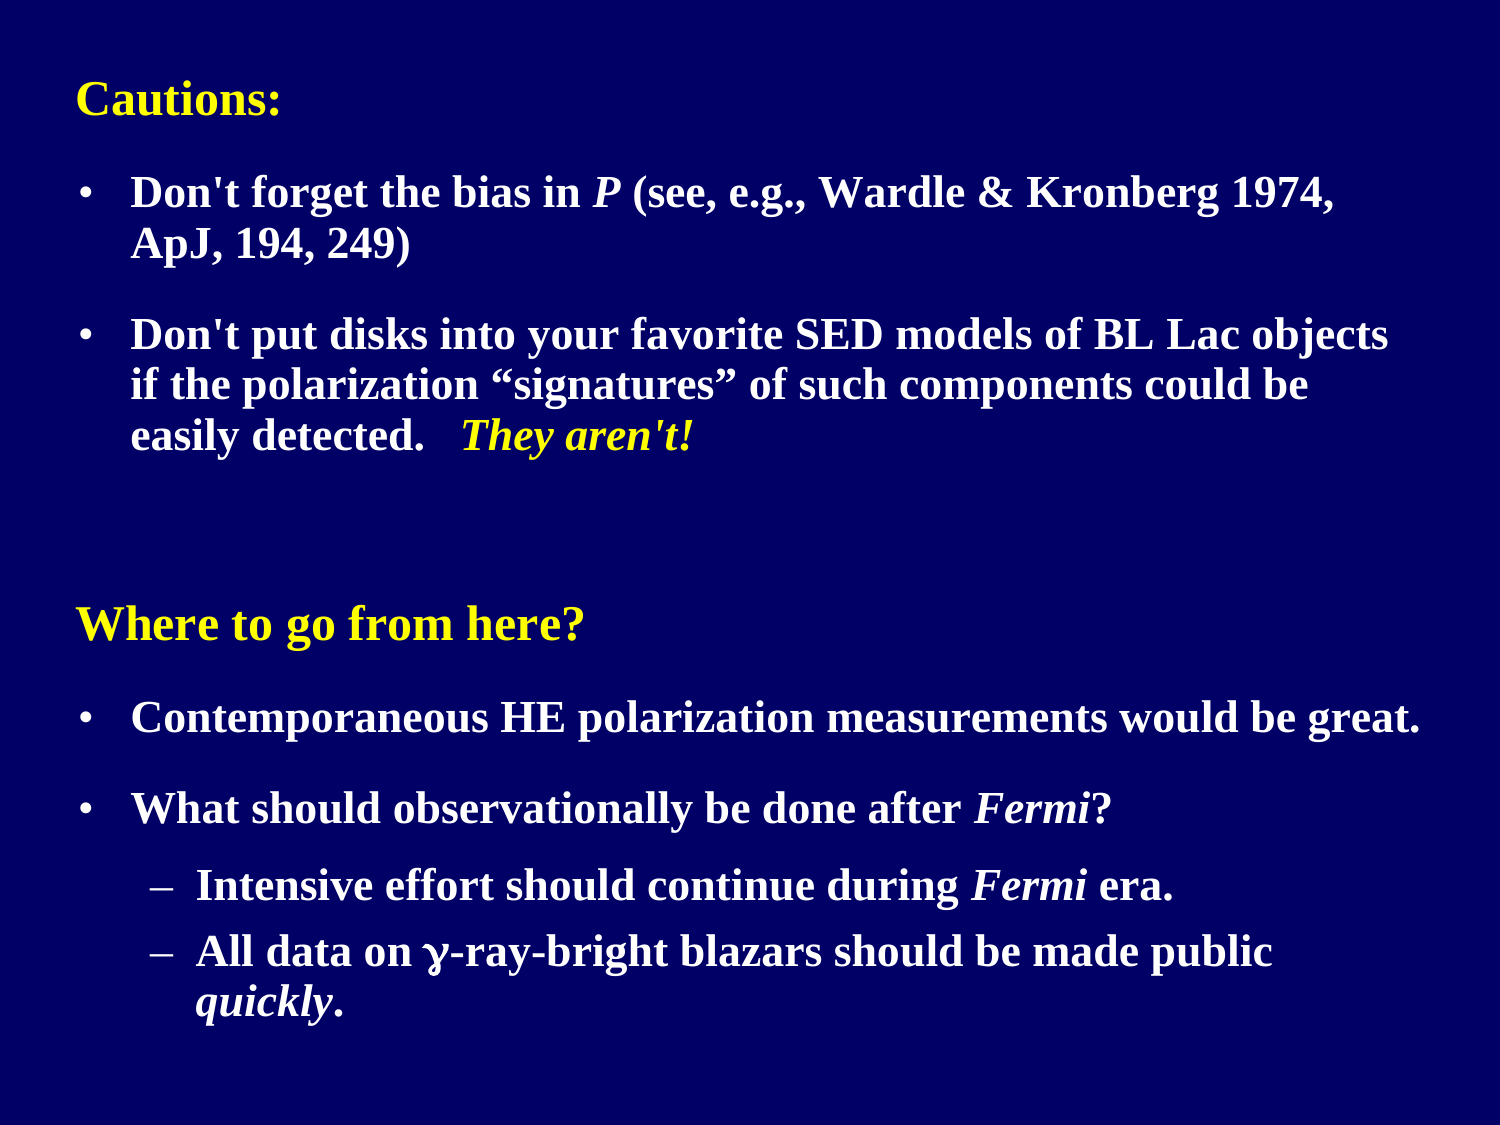

# Cautions:
Don't forget the bias in P (see, e.g., Wardle & Kronberg 1974, ApJ, 194, 249)
Don't put disks into your favorite SED models of BL Lac objects if the polarization “signatures” of such components could be easily detected. They aren't!
Where to go from here?
Contemporaneous HE polarization measurements would be great.
What should observationally be done after Fermi?
Intensive effort should continue during Fermi era.
All data on g-ray-bright blazars should be made public quickly.